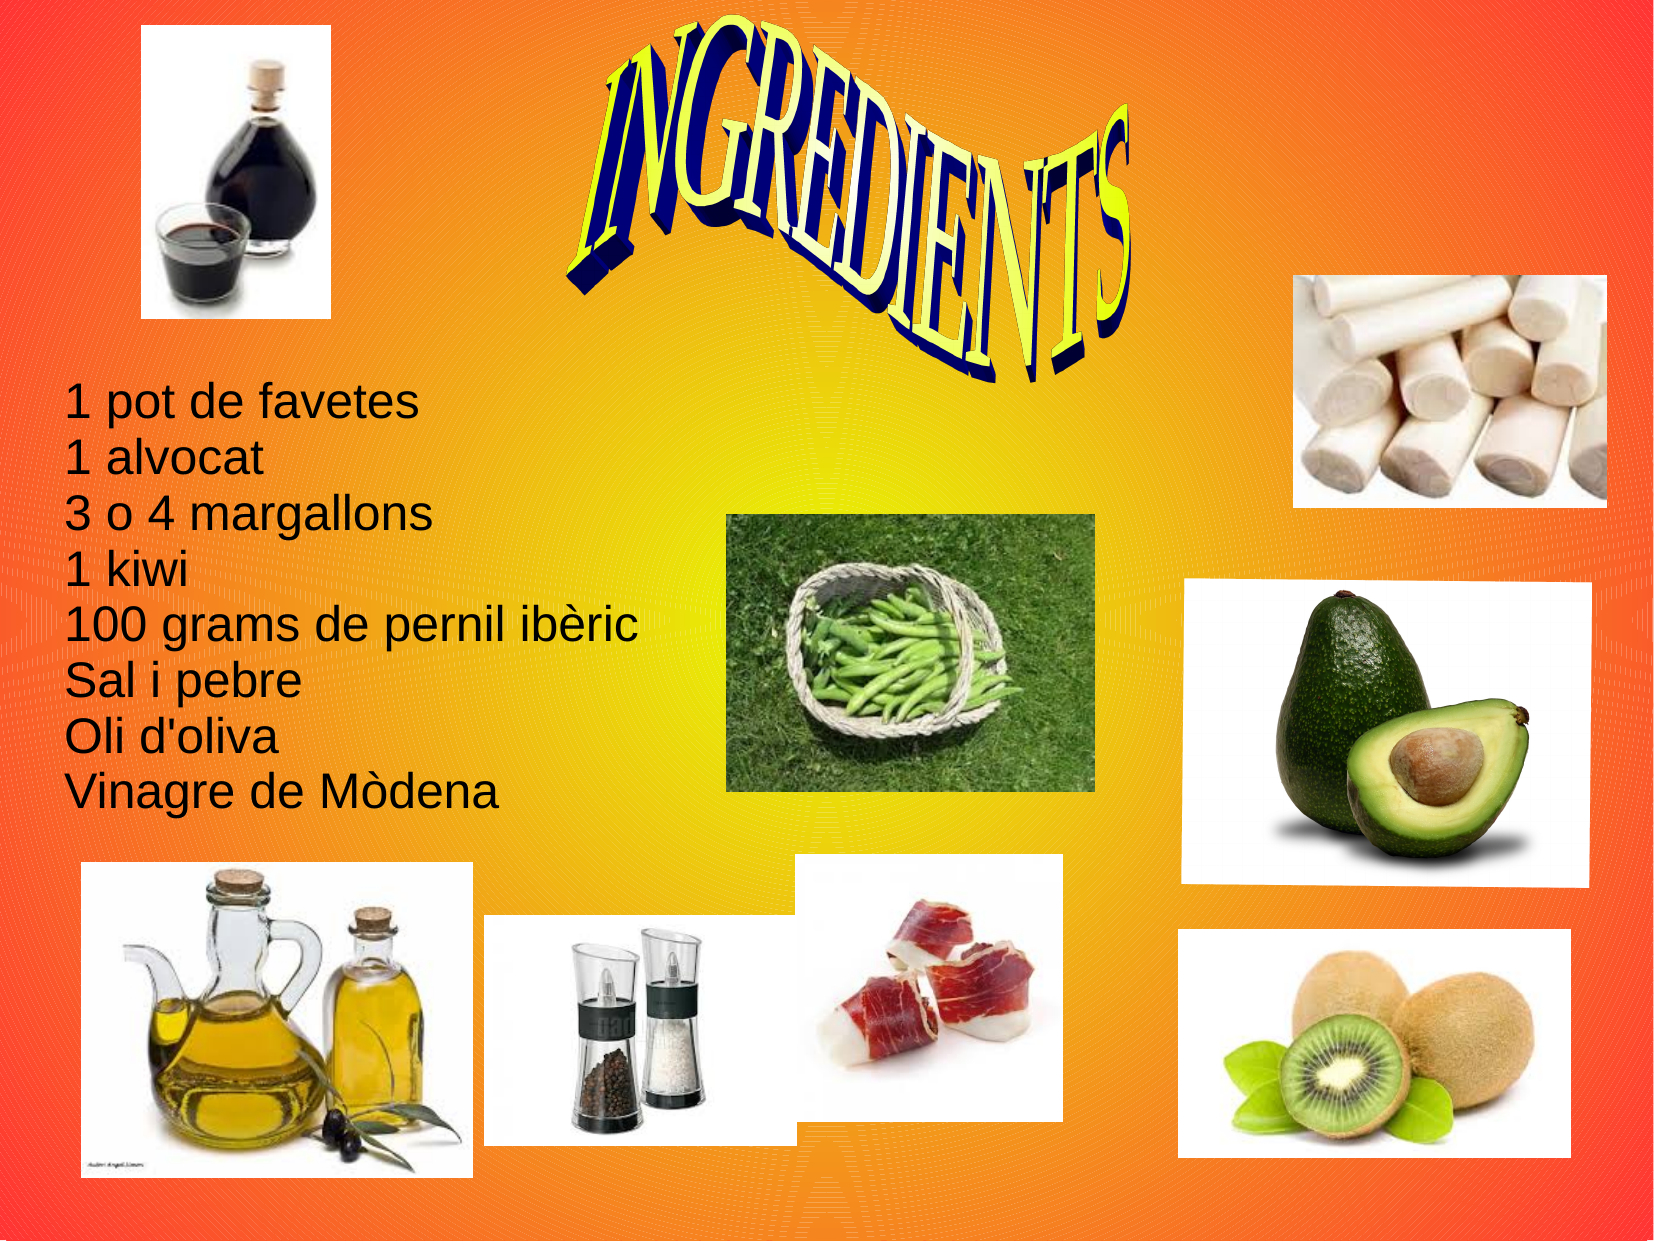

INGREDIENTS
1 pot de favetes
1 alvocat
3 o 4 margallons
1 kiwi
100 grams de pernil ibèric
Sal i pebre
Oli d'oliva
Vinagre de Mòdena